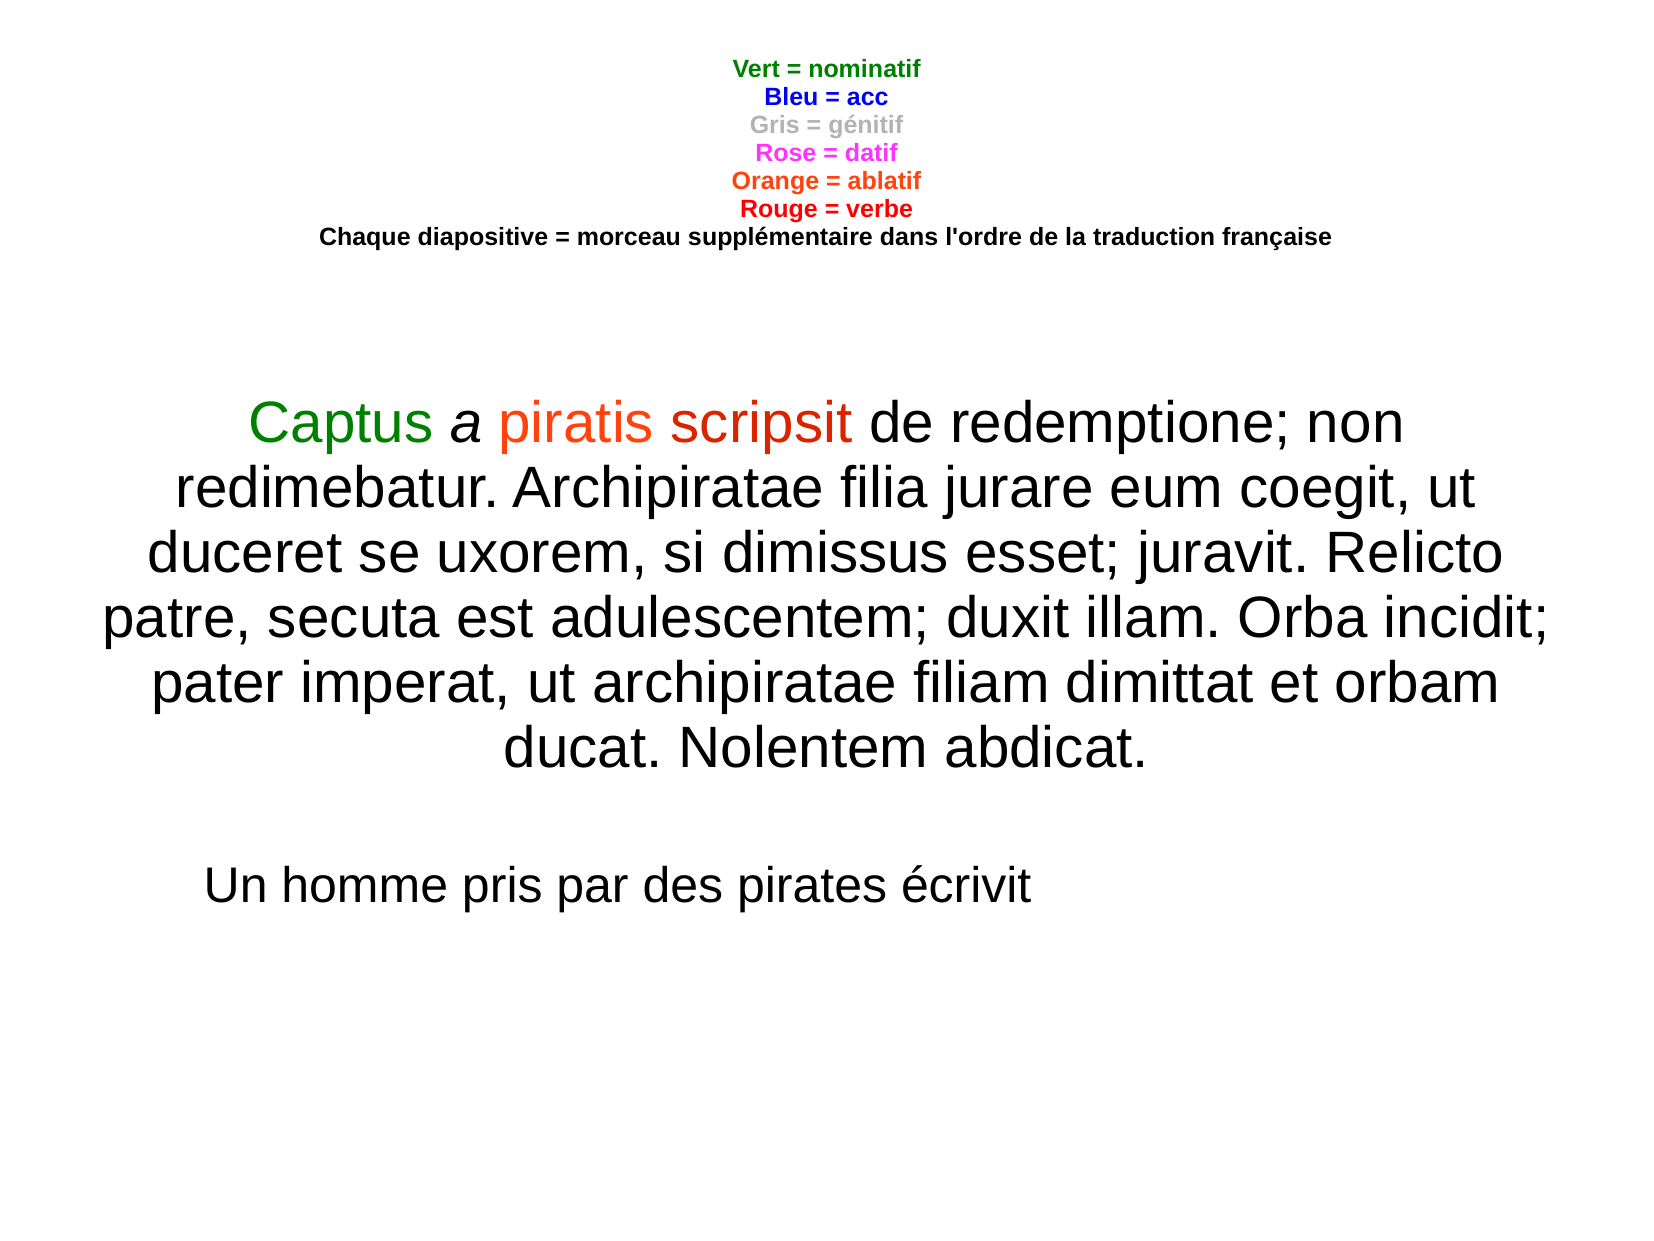

# Vert = nominatif Bleu = acc Gris = génitif Rose = datif Orange = ablatif Rouge = verbe Chaque diapositive = morceau supplémentaire dans l'ordre de la traduction française
Captus a piratis scripsit de redemptione; non redimebatur. Archipiratae filia jurare eum coegit, ut duceret se uxorem, si dimissus esset; juravit. Relicto patre, secuta est adulescentem; duxit illam. Orba incidit; pater imperat, ut archipiratae filiam dimittat et orbam ducat. Nolentem abdicat.
Un homme pris par des pirates écrivit